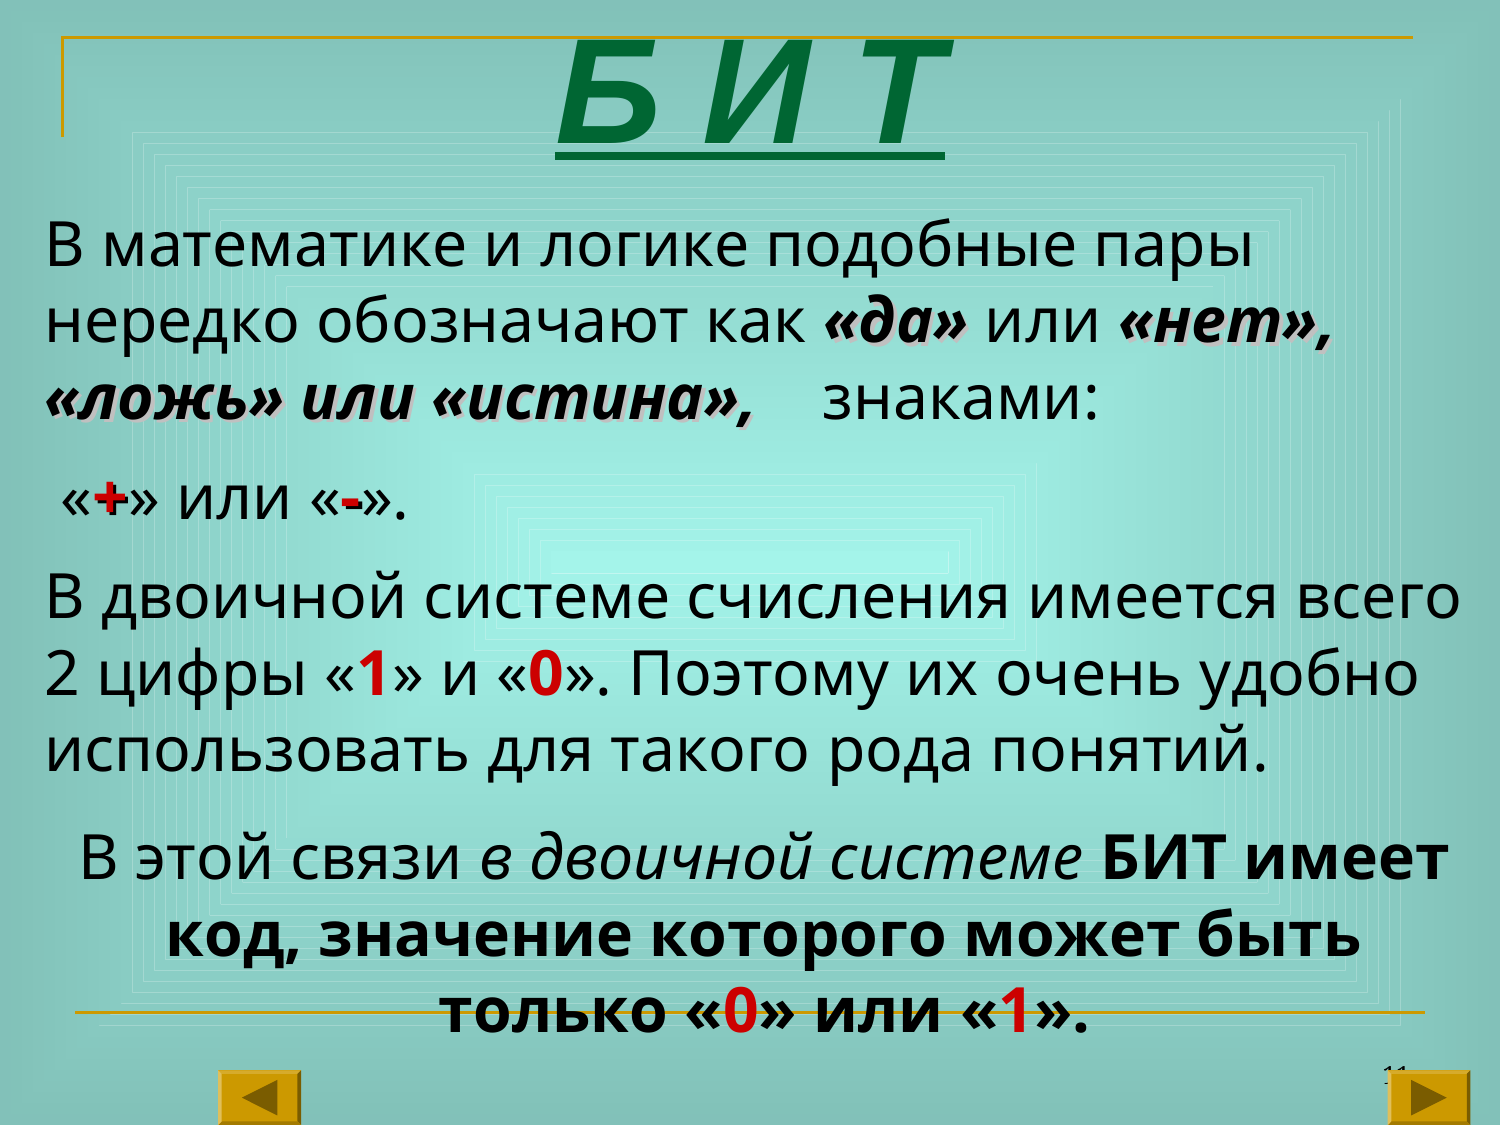

# Б И Т
В математике и логике подобные пары нередко обозначают как «да» или «нет», «ложь» или «истина», знаками:
 «+» или «-».
В двоичной системе счисления имеется всего 2 цифры «1» и «0». Поэтому их очень удобно использовать для такого рода понятий.
В этой связи в двоичной системе БИТ имеет код, значение которого может быть только «0» или «1».
11